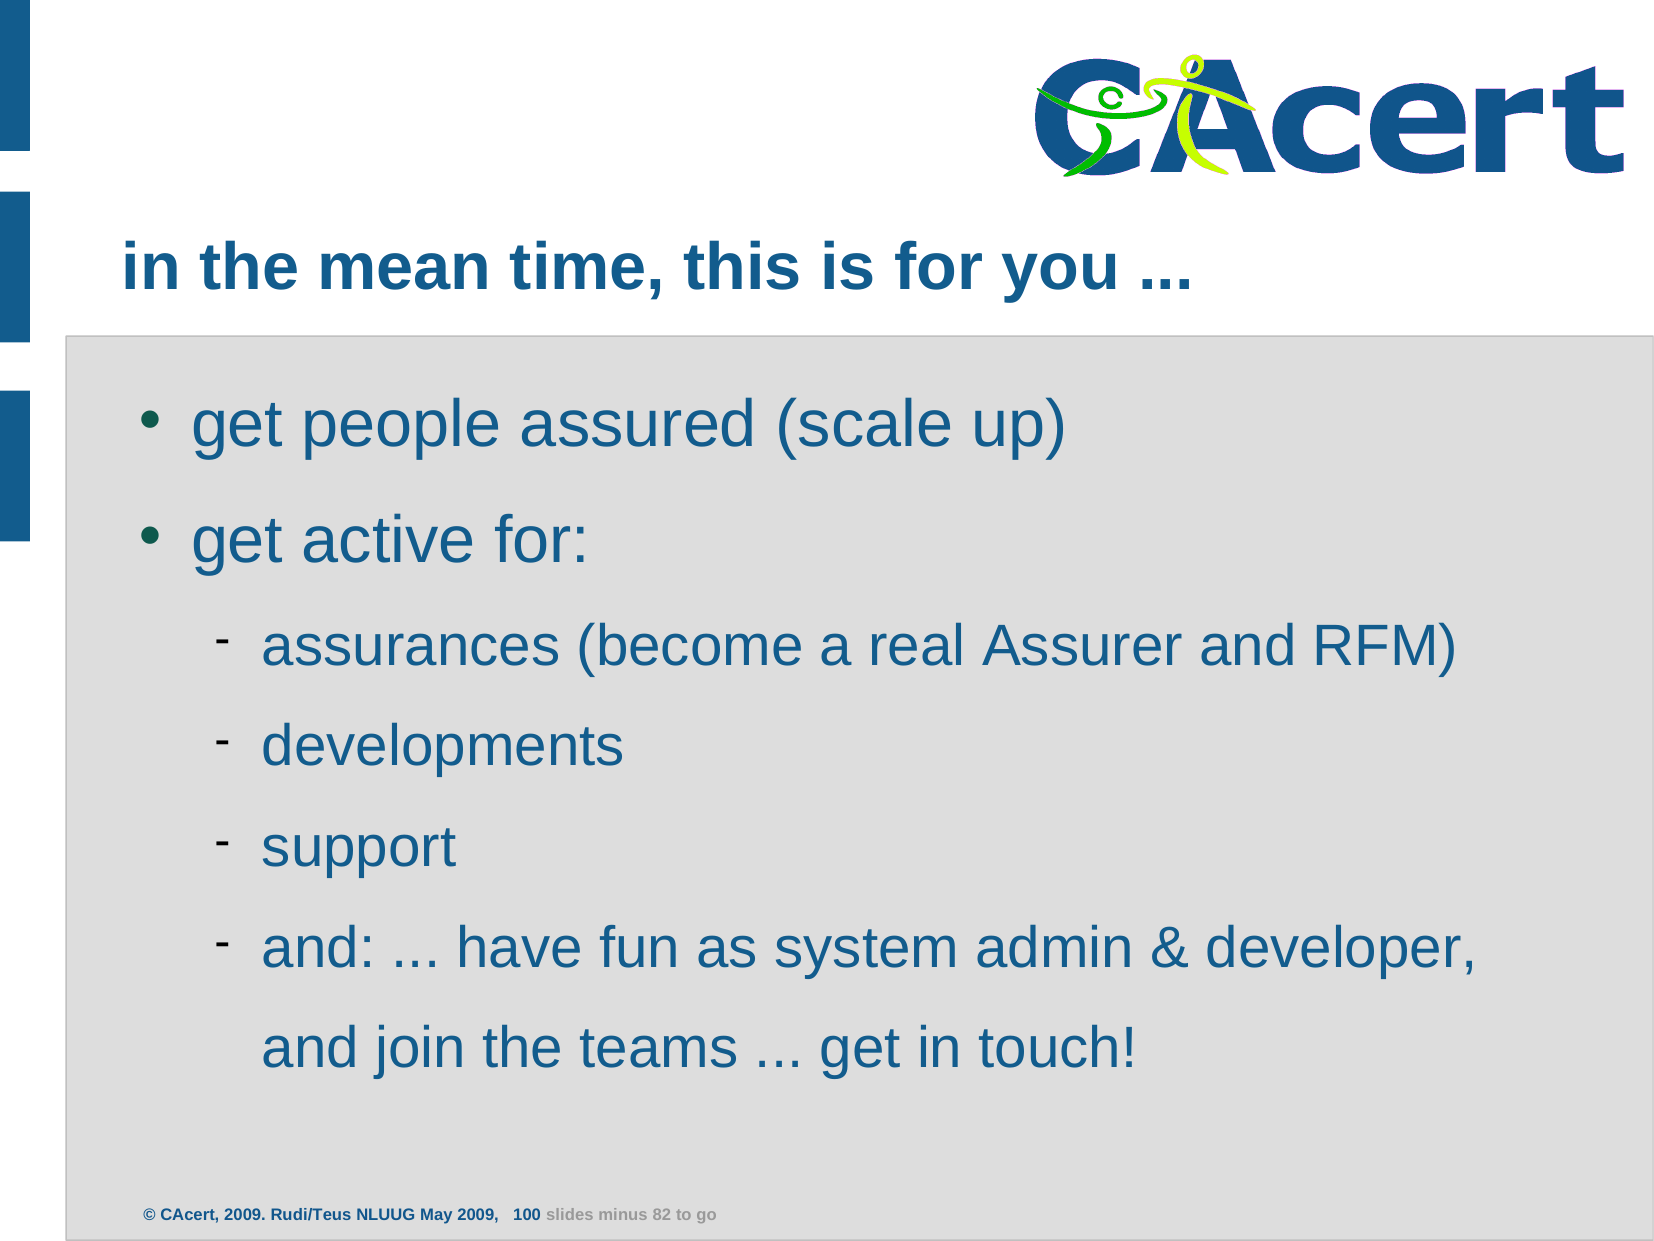

# in the mean time, this is for you ...
get people assured (scale up)
get active for:
assurances (become a real Assurer and RFM)
developments
support
and: ... have fun as system admin & developer,
and join the teams ... get in touch!